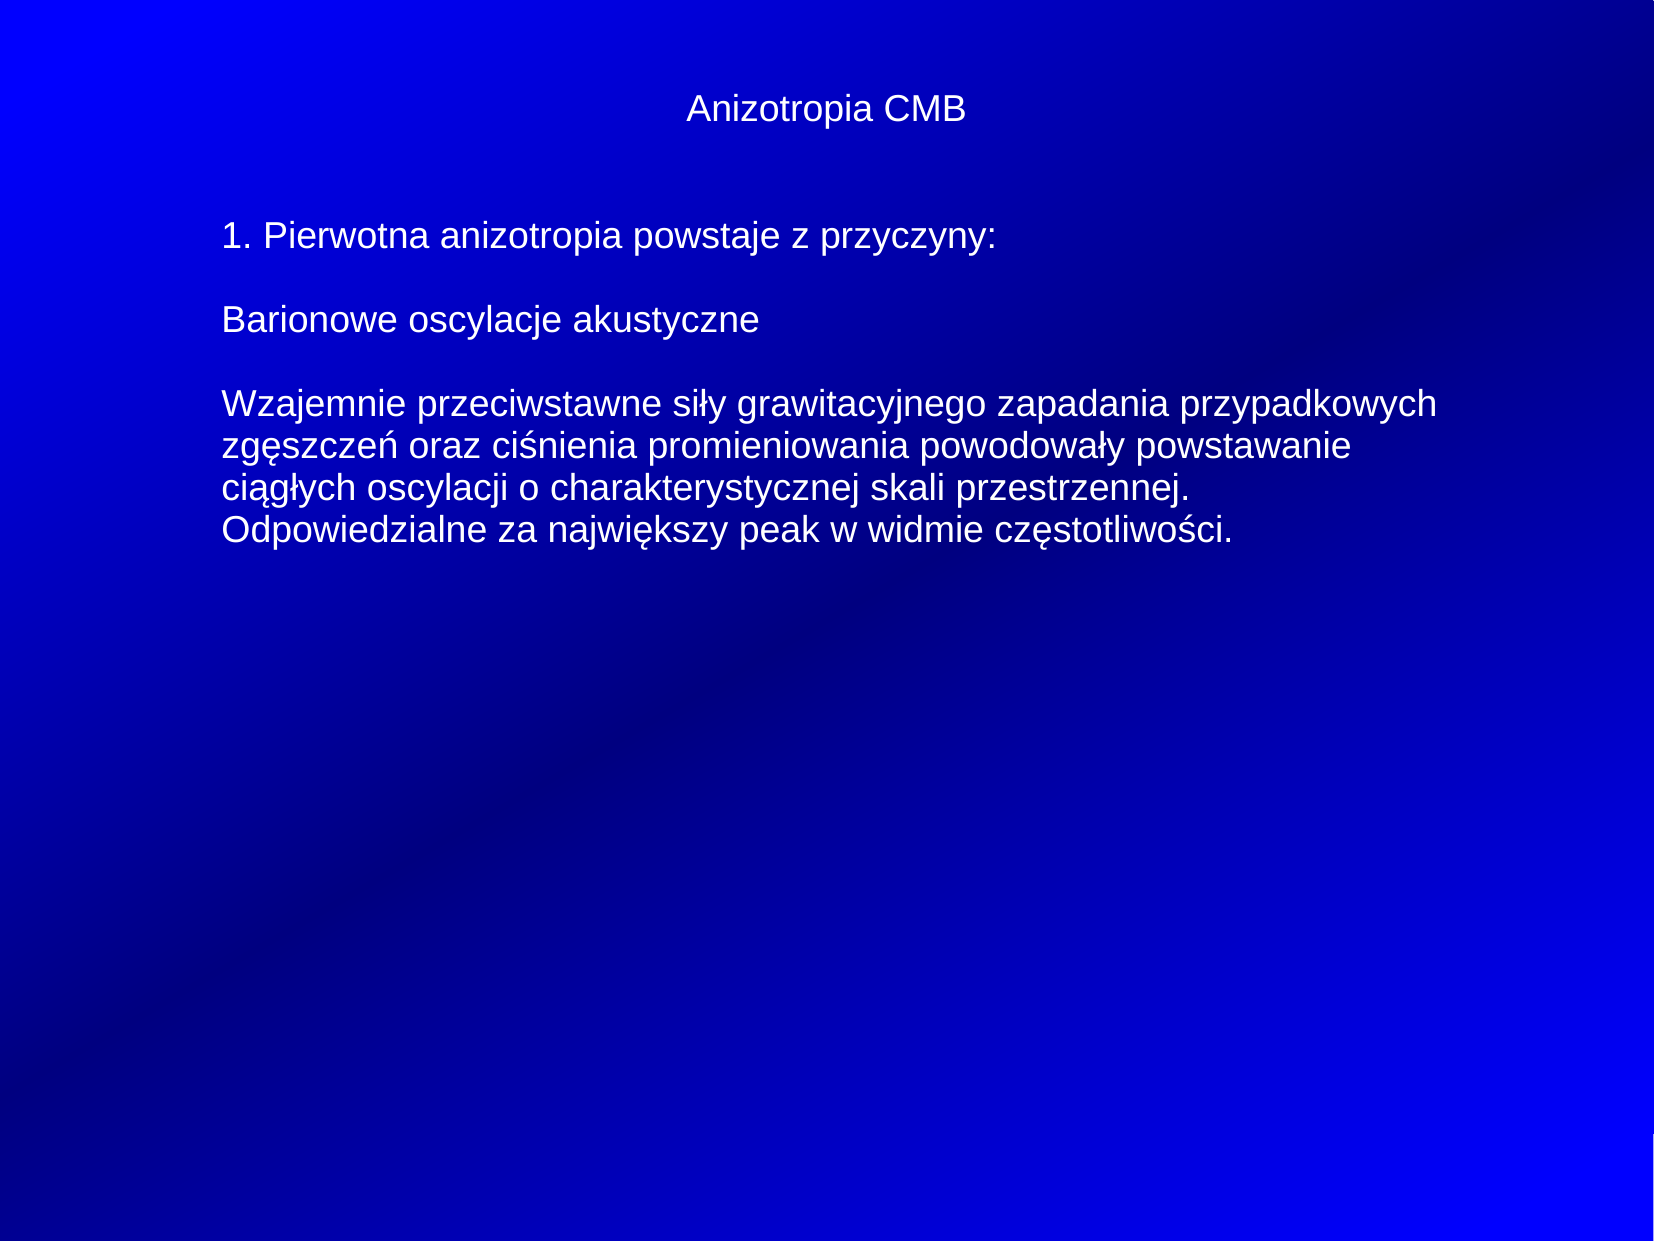

Anizotropia CMB
1. Pierwotna anizotropia powstaje z przyczyny:
Barionowe oscylacje akustyczne
Wzajemnie przeciwstawne siły grawitacyjnego zapadania przypadkowych
zgęszczeń oraz ciśnienia promieniowania powodowały powstawanie
ciągłych oscylacji o charakterystycznej skali przestrzennej.
Odpowiedzialne za największy peak w widmie częstotliwości.